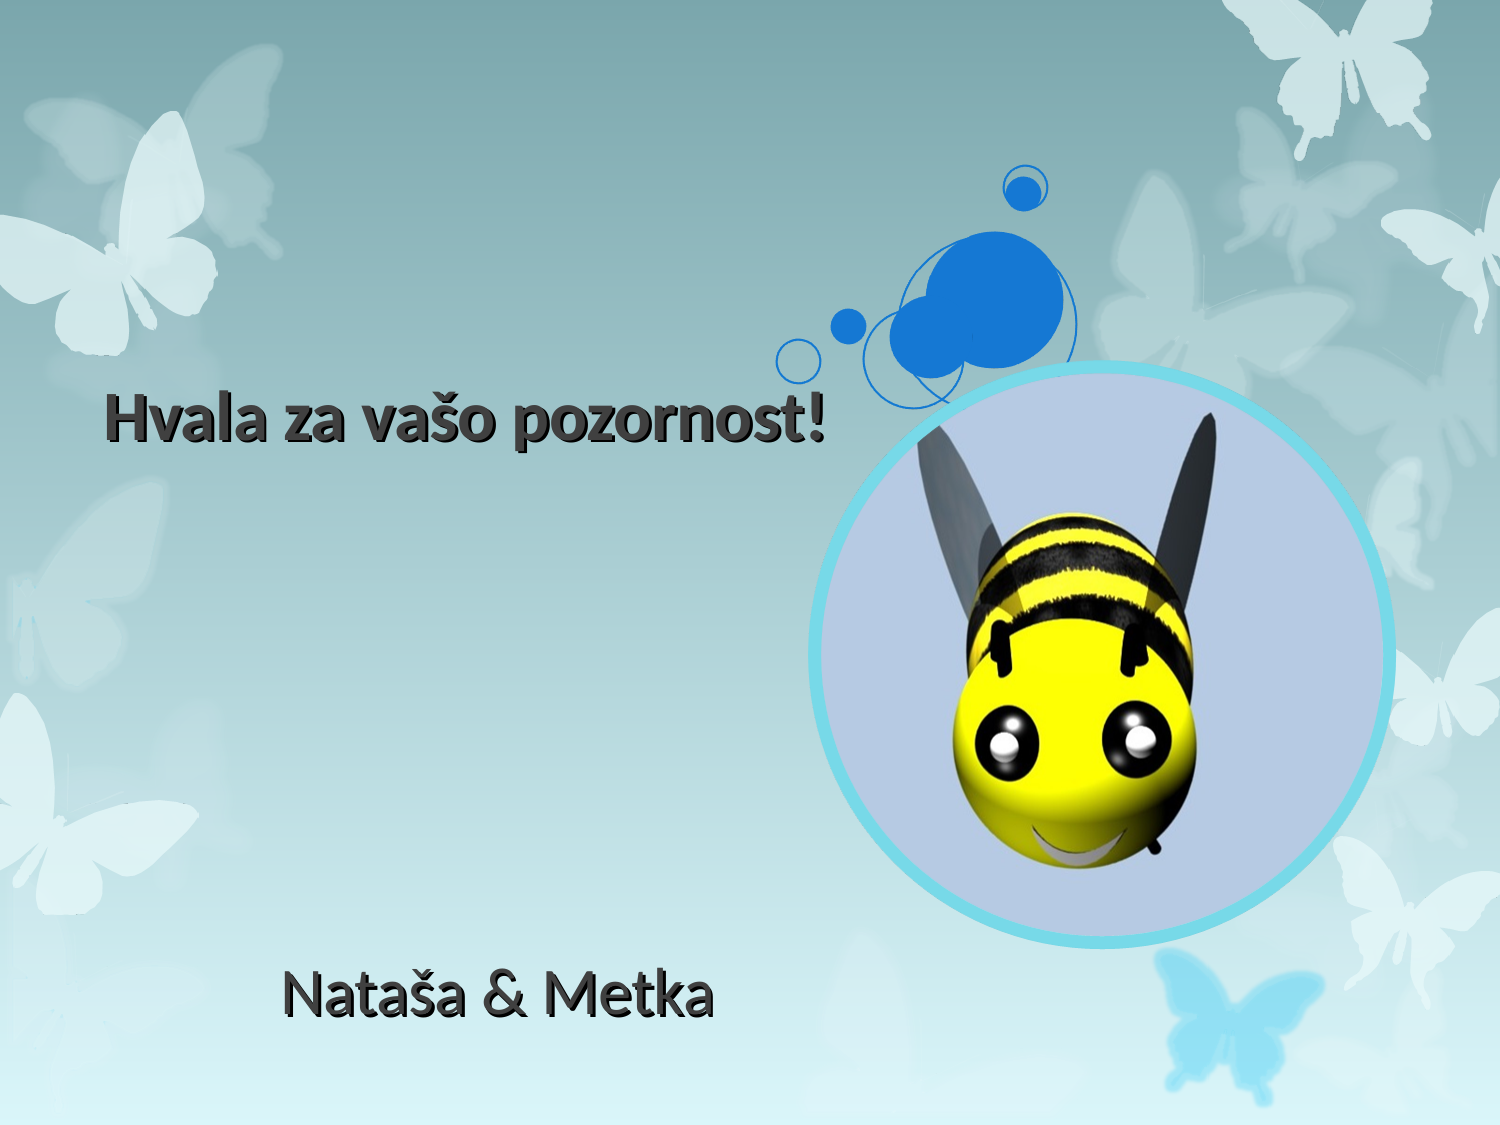

# Hvala za vašo pozornost!
Nataša & Metka